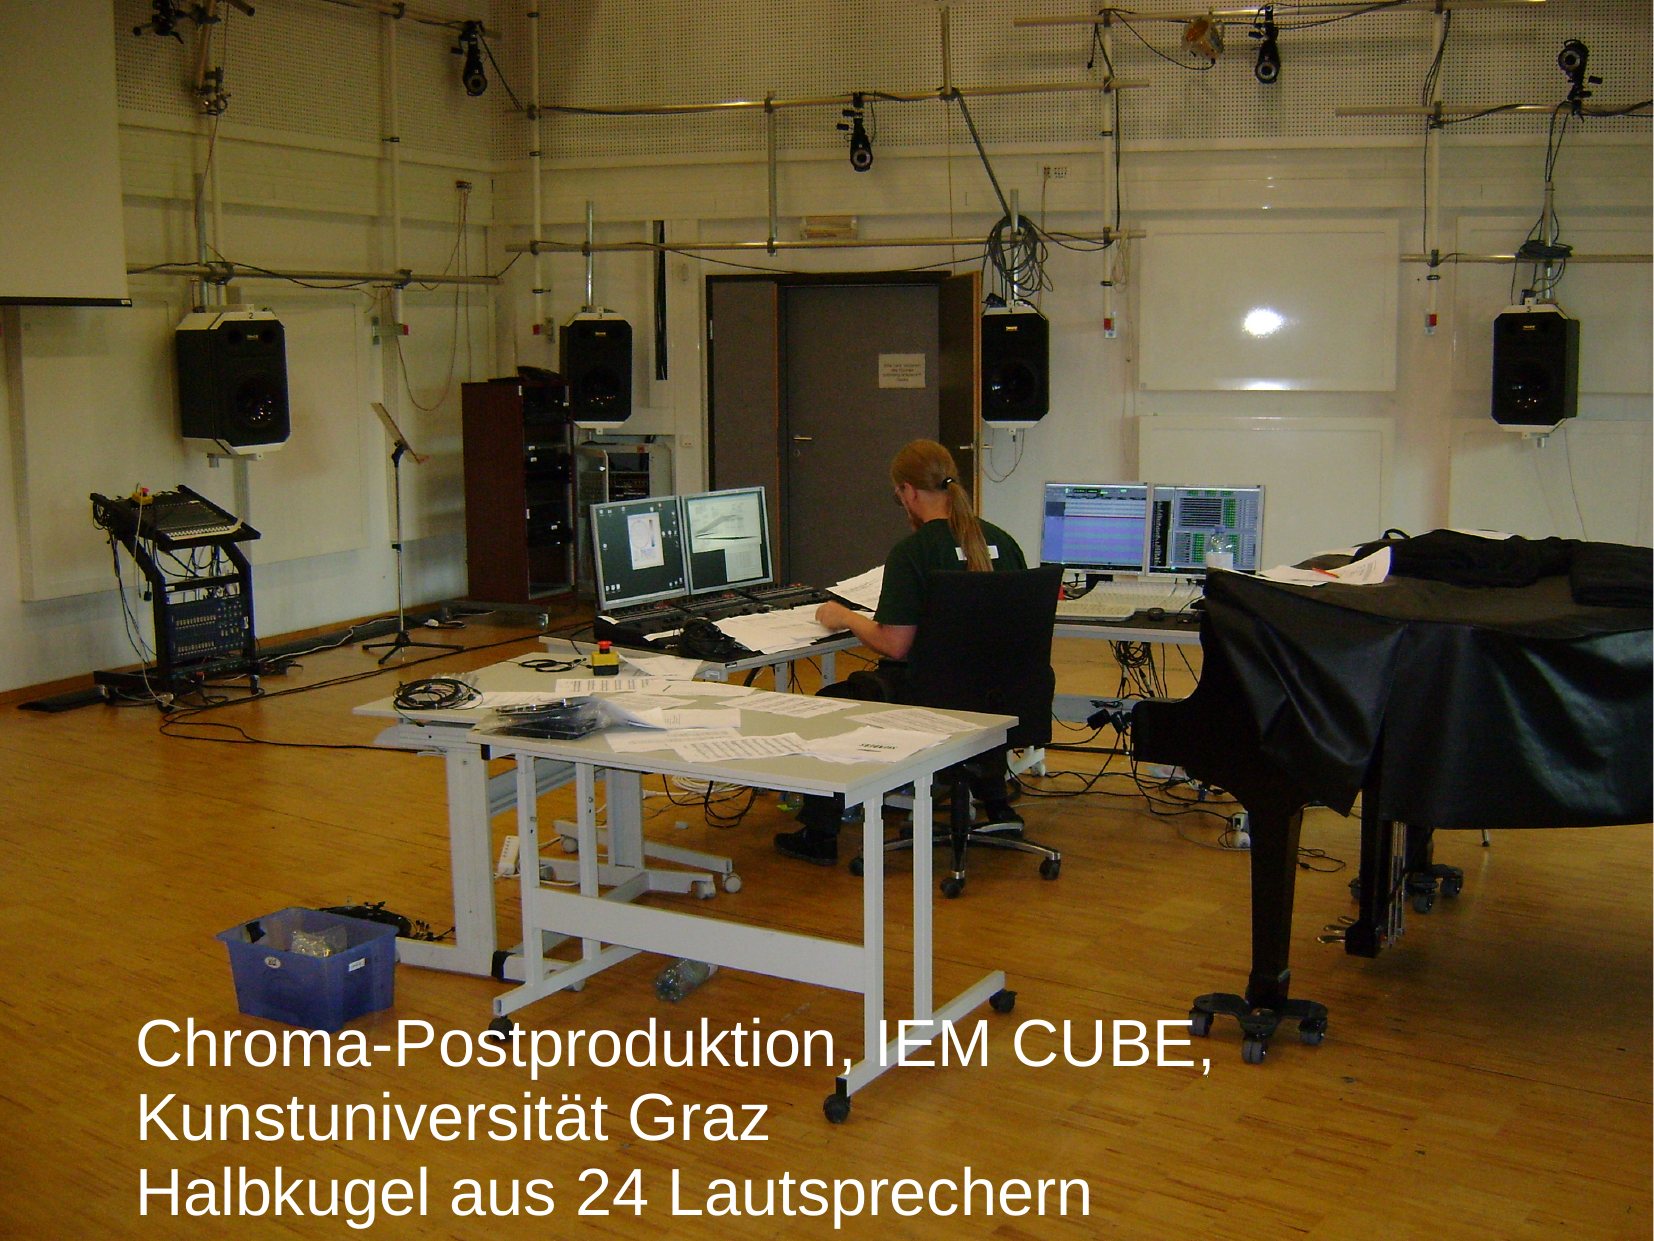

#
Chroma-Postproduktion, IEM CUBE, Kunstuniversität Graz
Halbkugel aus 24 Lautsprechern